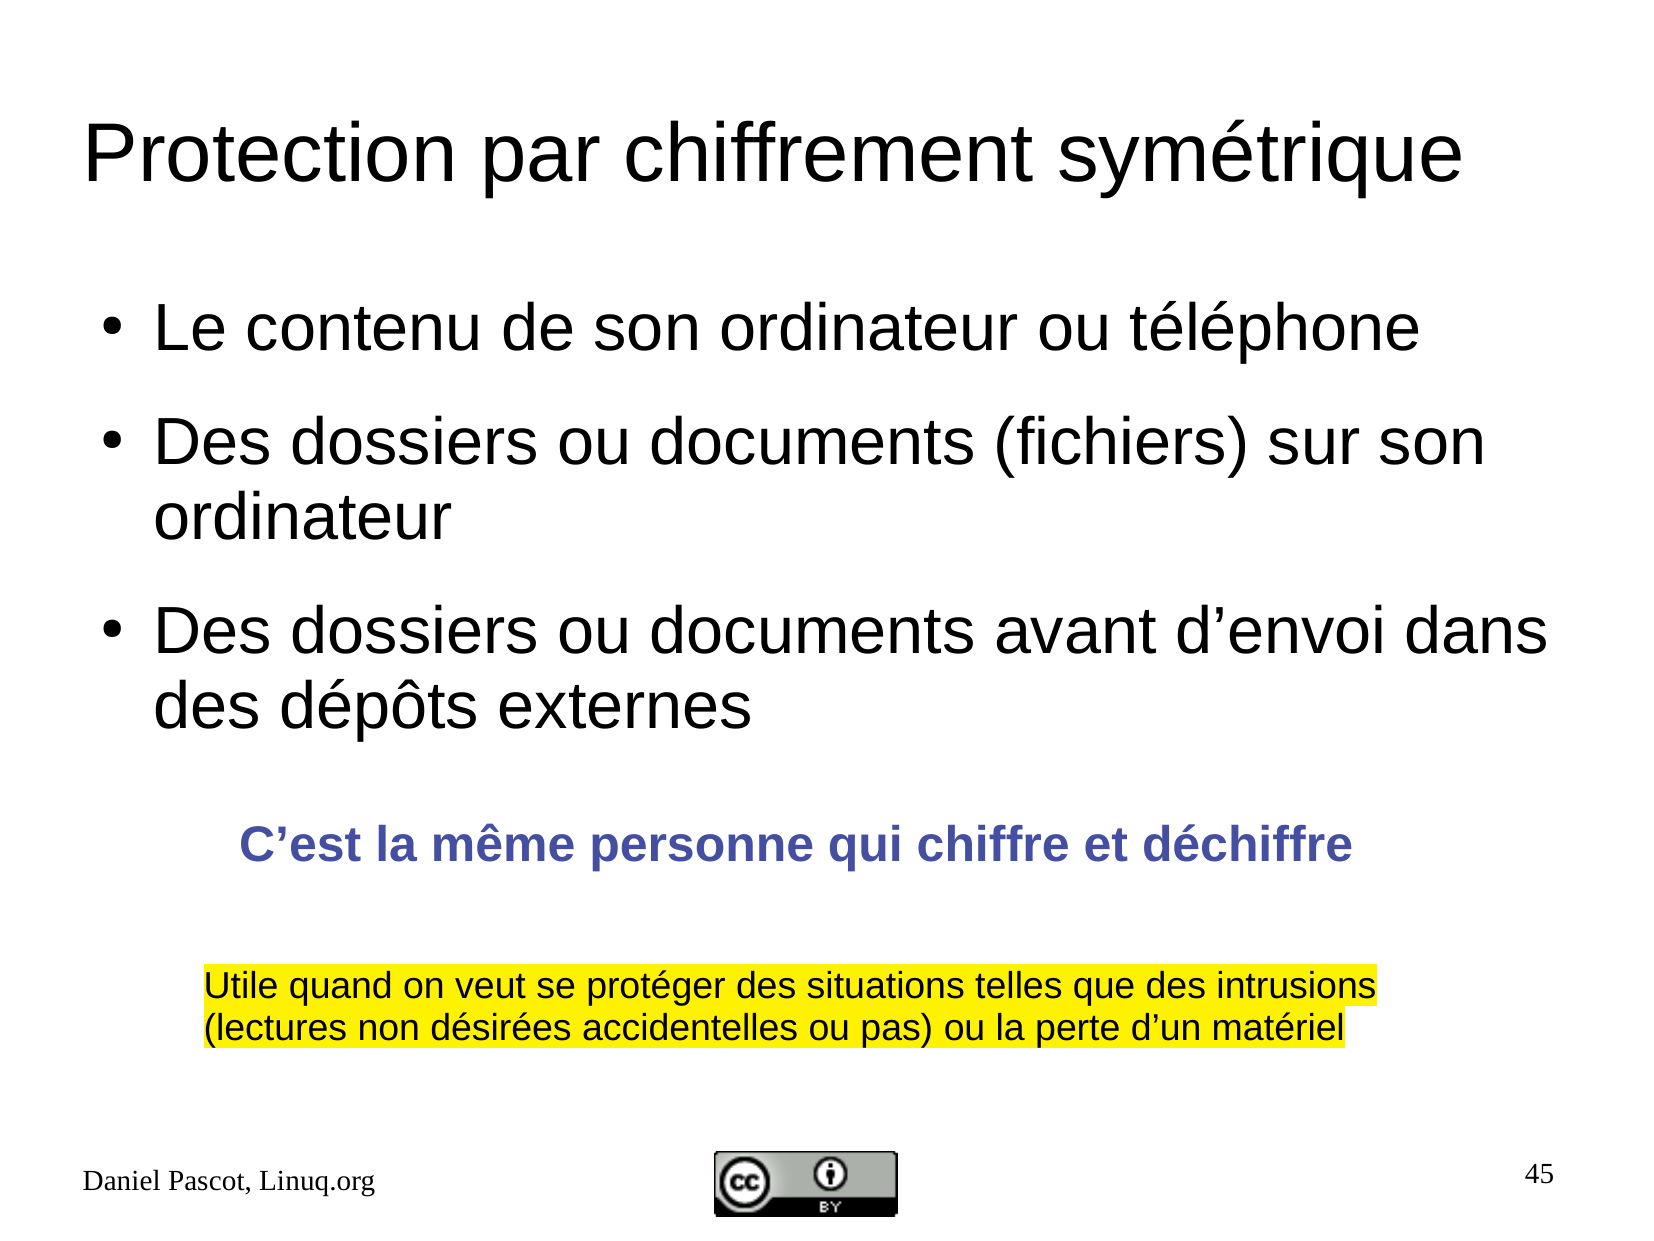

# Protection par chiffrement symétrique
Le contenu de son ordinateur ou téléphone
Des dossiers ou documents (fichiers) sur son ordinateur
Des dossiers ou documents avant d’envoi dans des dépôts externes
C’est la même personne qui chiffre et déchiffre
Utile quand on veut se protéger des situations telles que des intrusions (lectures non désirées accidentelles ou pas) ou la perte d’un matériel
45
15-08- 2018